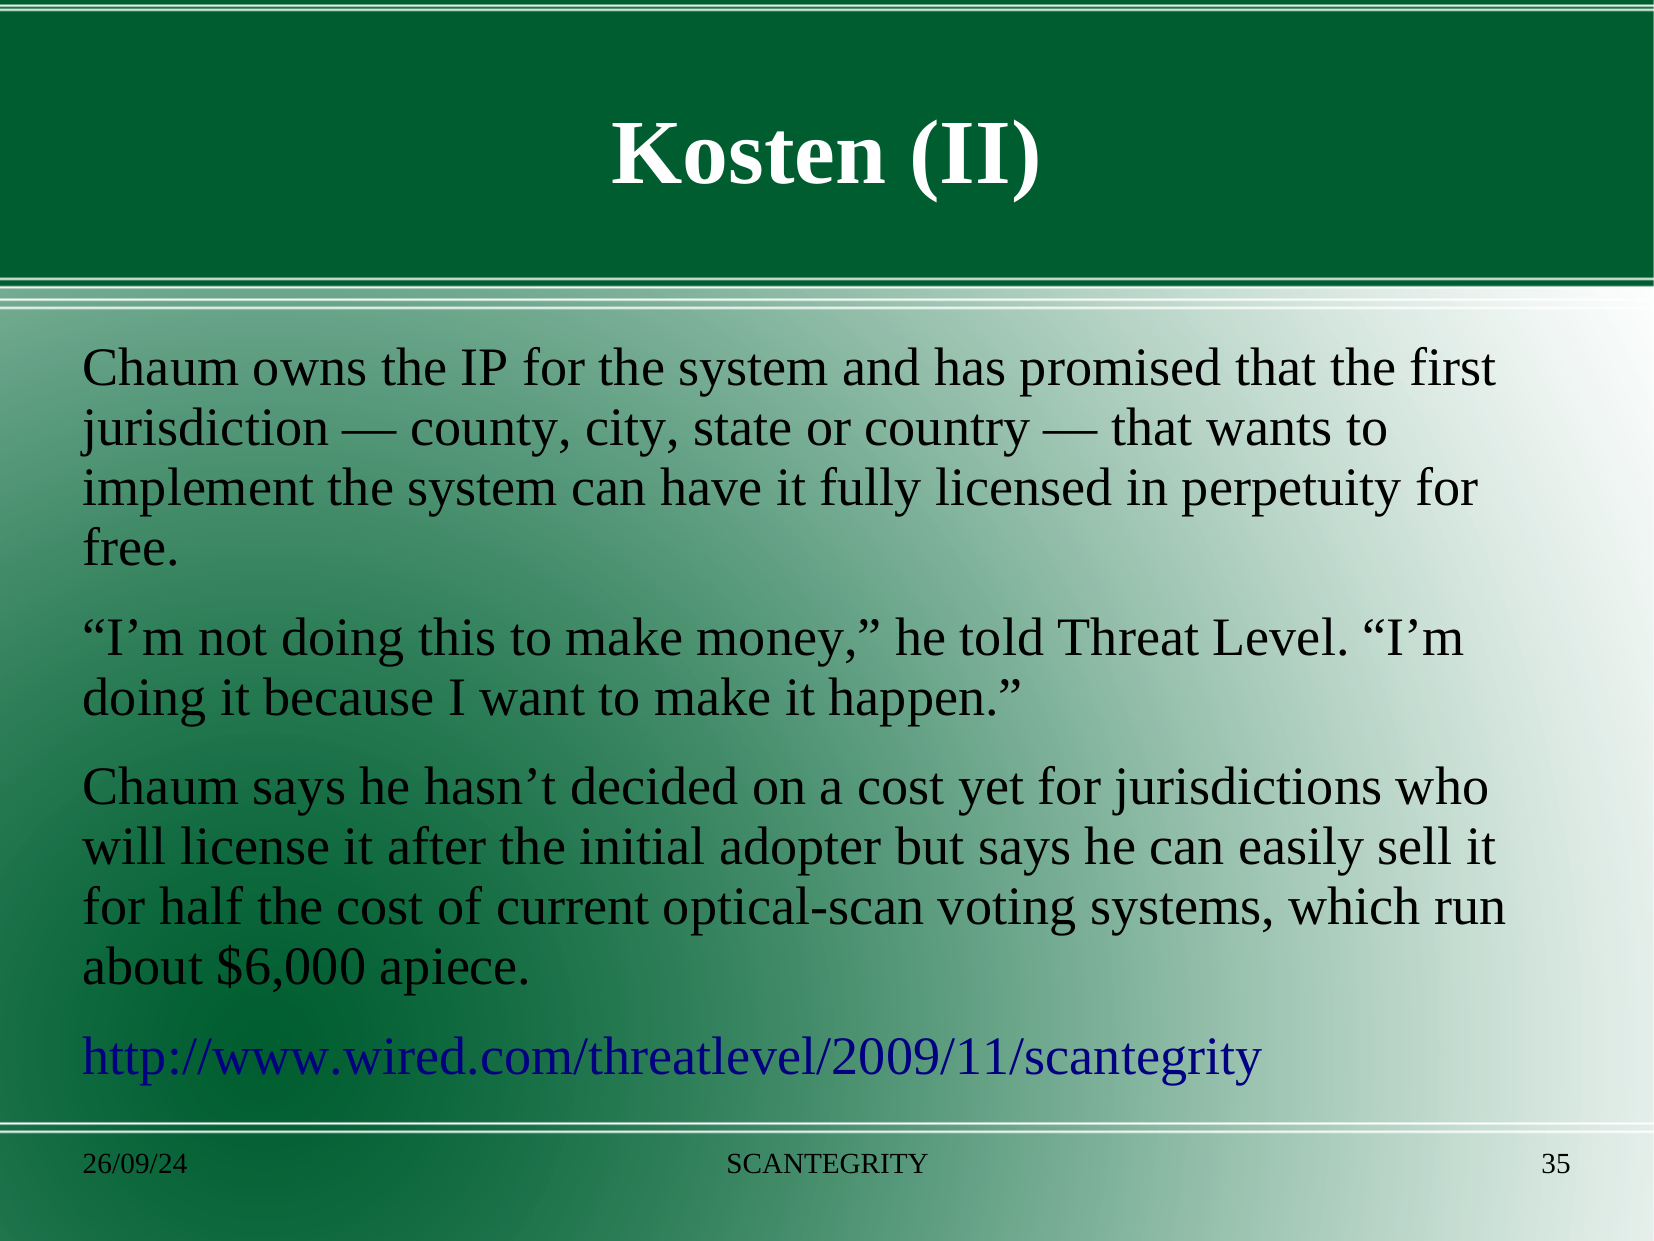

# Kosten (II)
Chaum owns the IP for the system and has promised that the first jurisdiction — county, city, state or country — that wants to implement the system can have it fully licensed in perpetuity for free.
“I’m not doing this to make money,” he told Threat Level. “I’m doing it because I want to make it happen.”
Chaum says he hasn’t decided on a cost yet for jurisdictions who will license it after the initial adopter but says he can easily sell it for half the cost of current optical-scan voting systems, which run about $6,000 apiece.
http://www.wired.com/threatlevel/2009/11/scantegrity
SCANTEGRITY
35